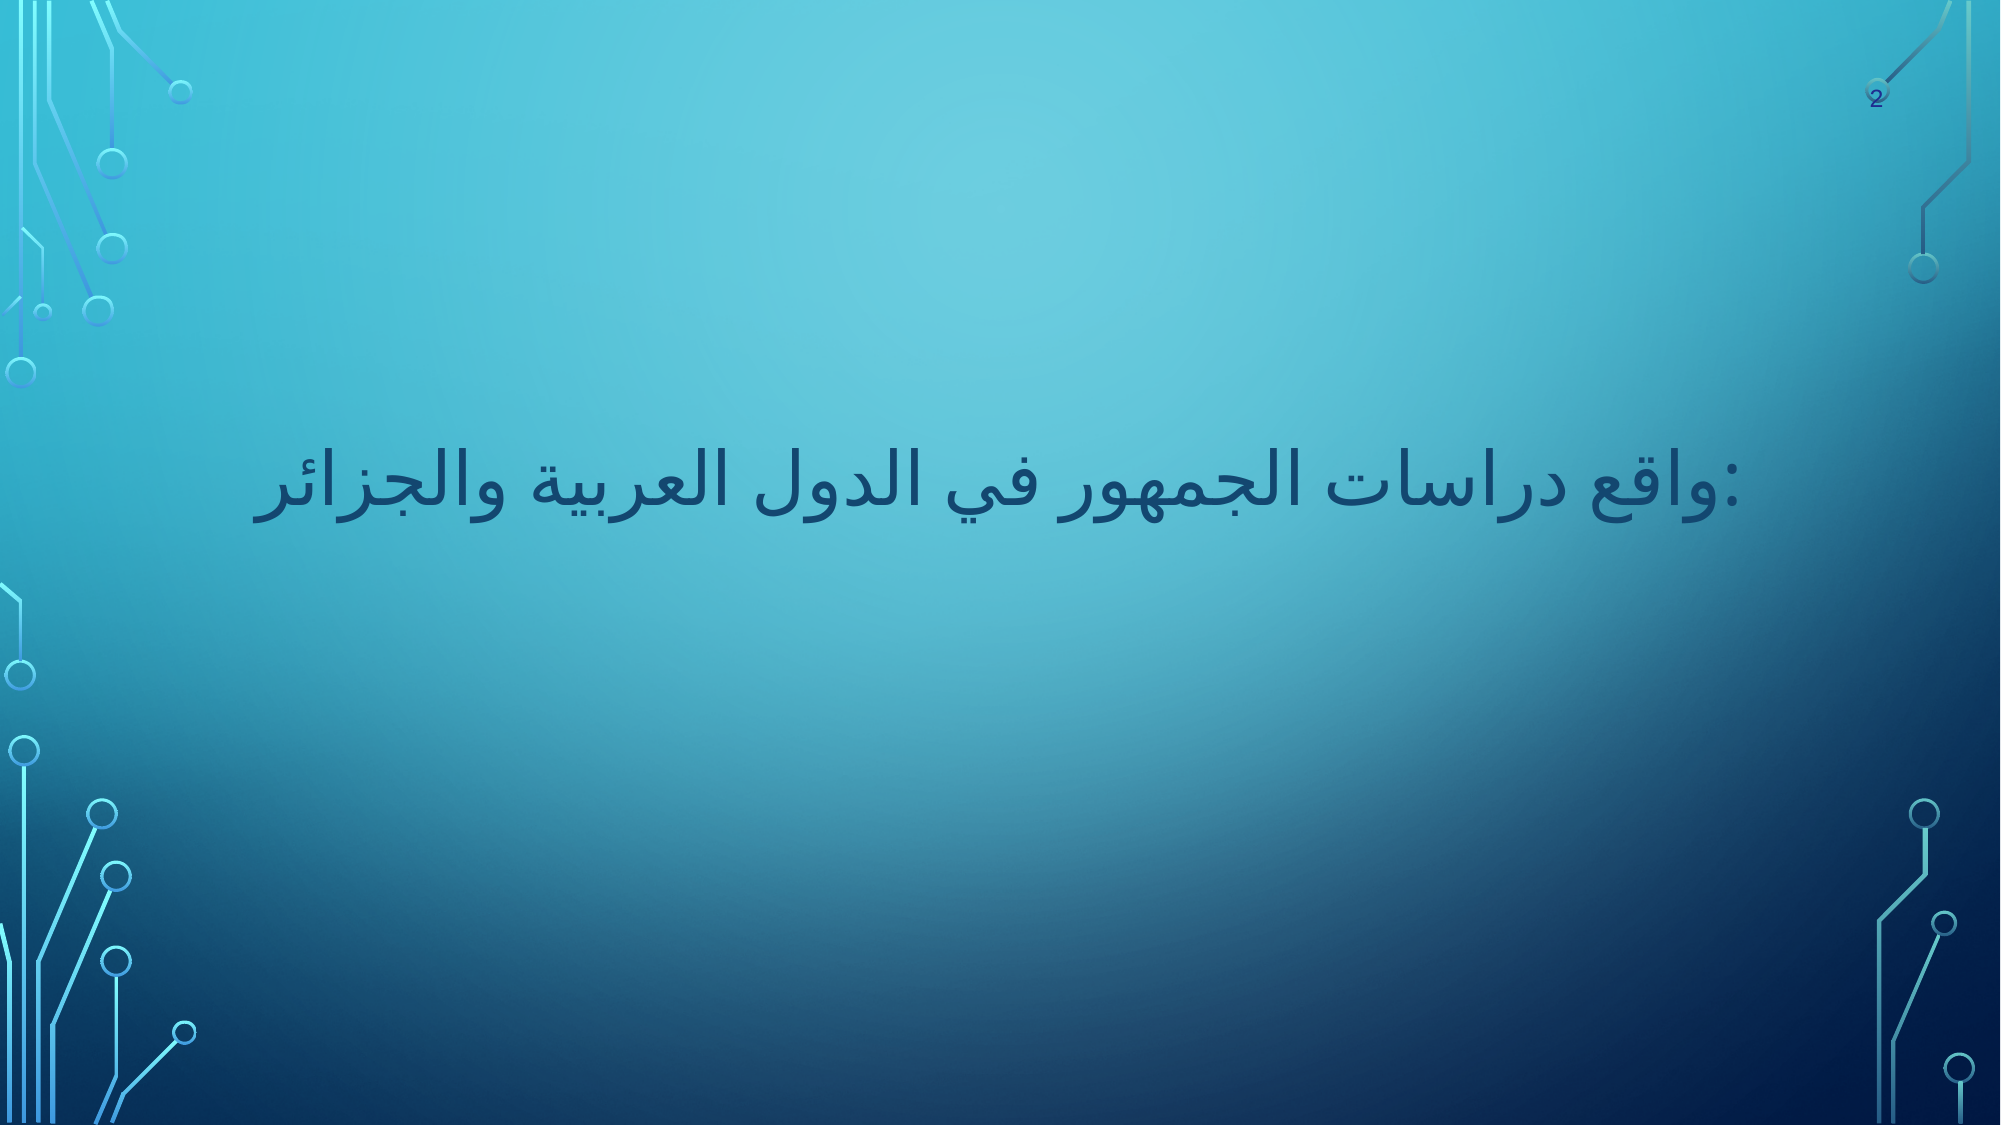

# واقع دراسات الجمهور في الدول العربية والجزائر: